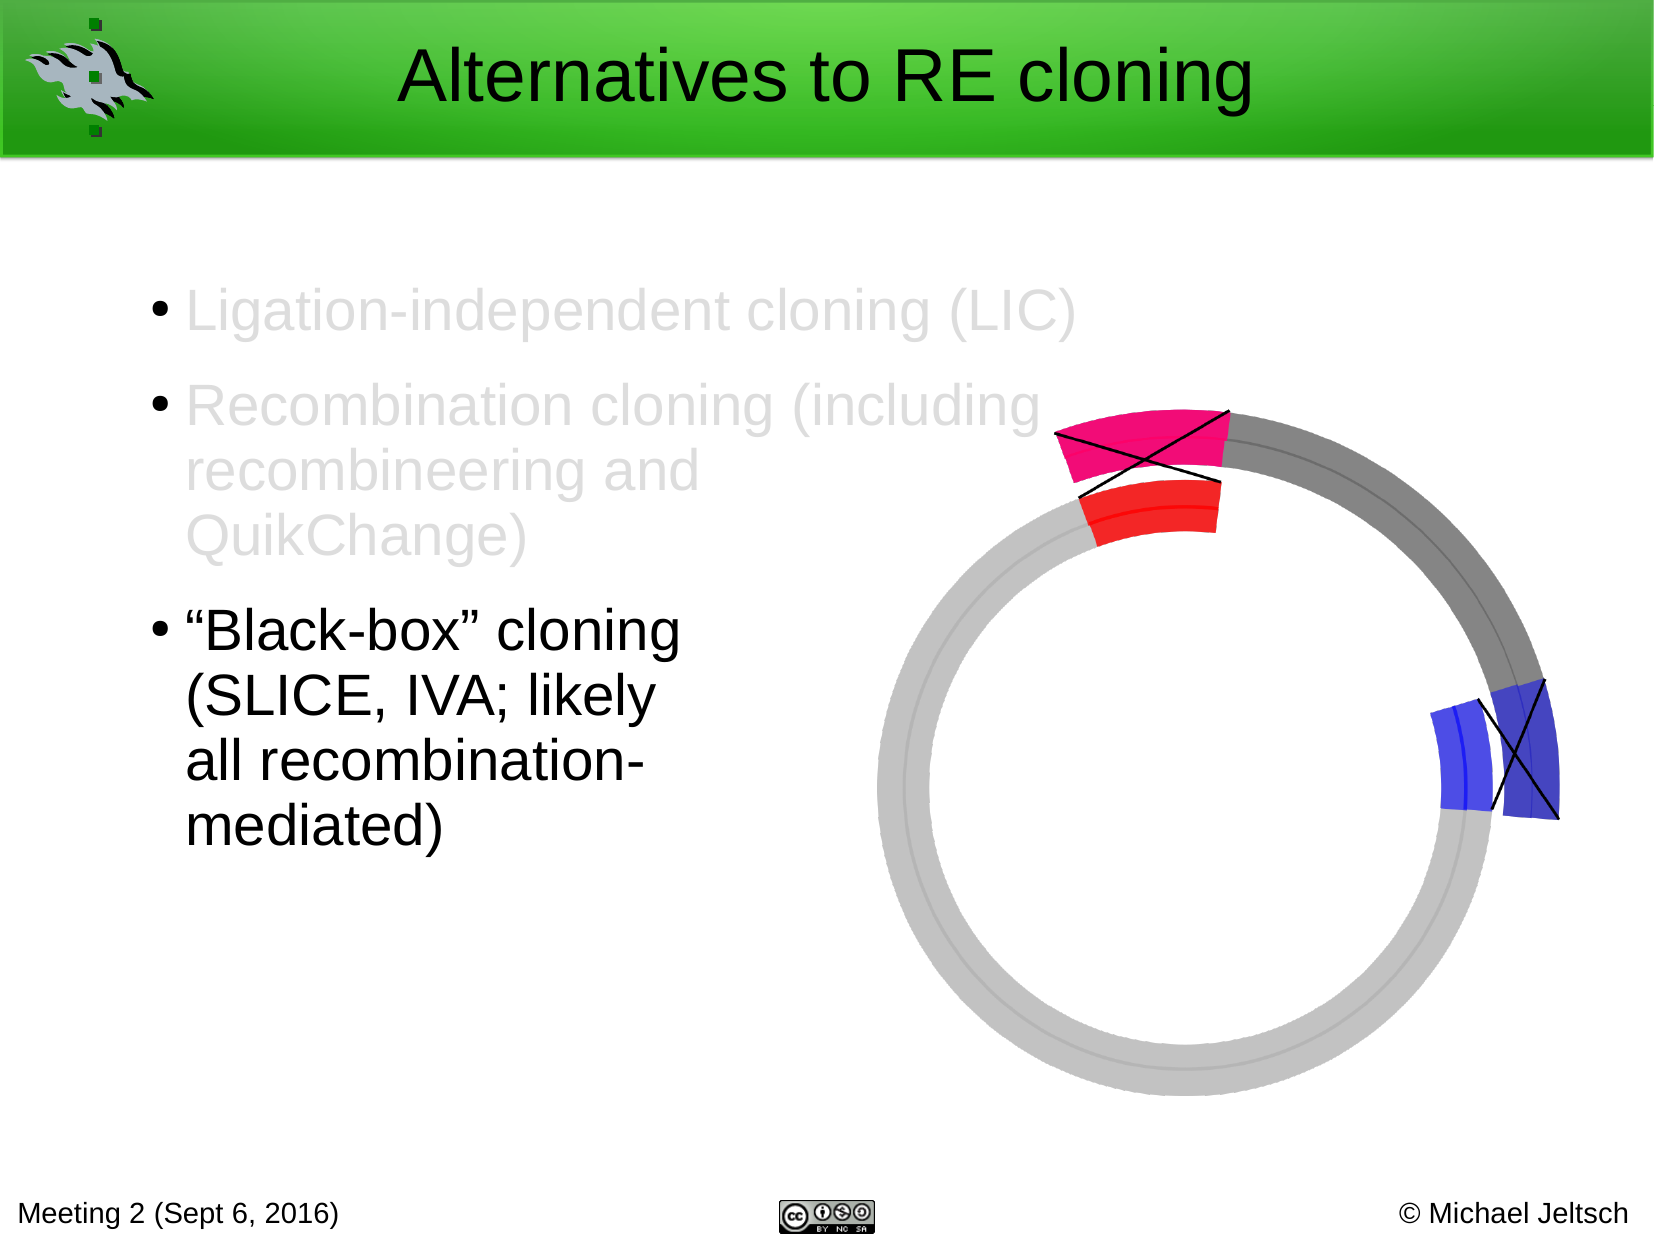

# Alternatives to RE cloning
Ligation-independent cloning (LIC)
Recombination cloning (including recombineering and
QuikChange)
“Black-box” cloning
(SLICE, IVA; likely
all recombination-
mediated)